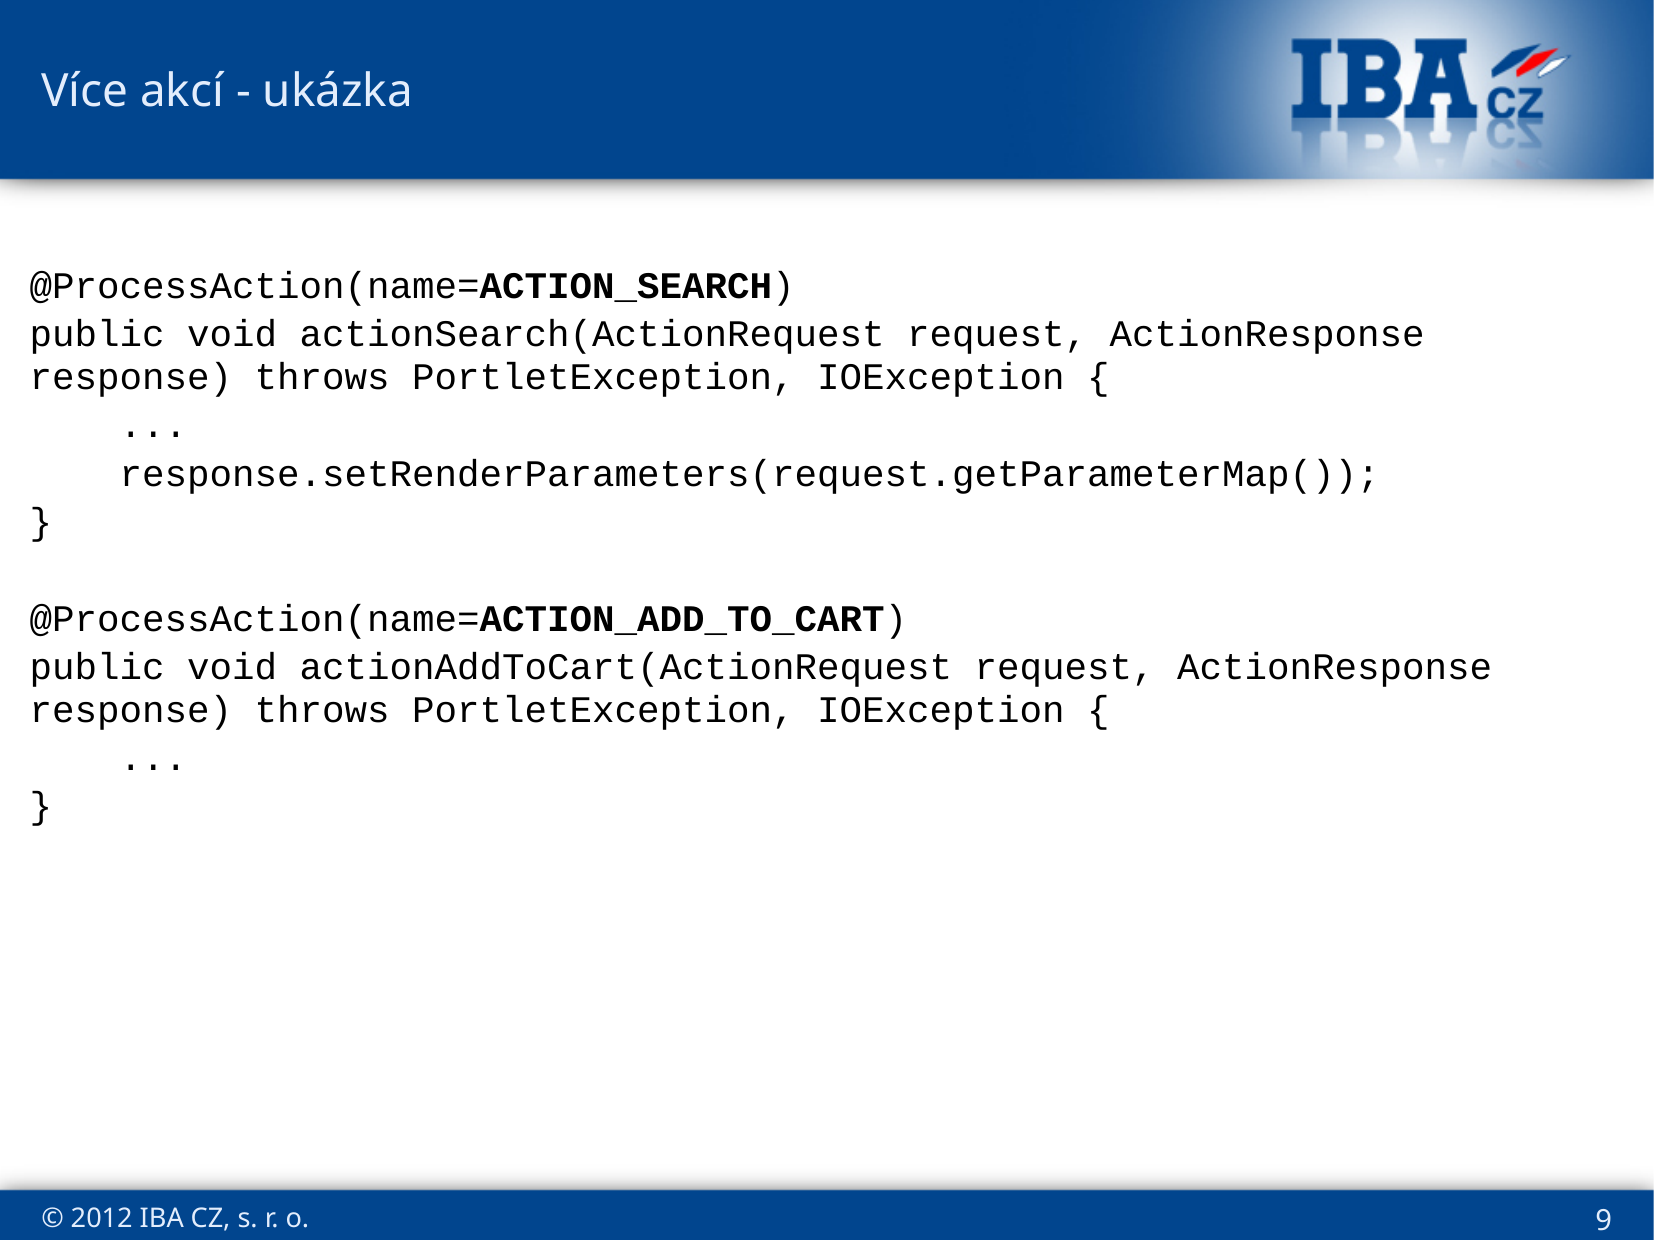

# Více akcí - ukázka
@ProcessAction(name=ACTION_SEARCH)
public void actionSearch(ActionRequest request, ActionResponse response) throws PortletException, IOException {
 ...
 response.setRenderParameters(request.getParameterMap());
}
@ProcessAction(name=ACTION_ADD_TO_CART)
public void actionAddToCart(ActionRequest request, ActionResponse response) throws PortletException, IOException {
 ...
}
9